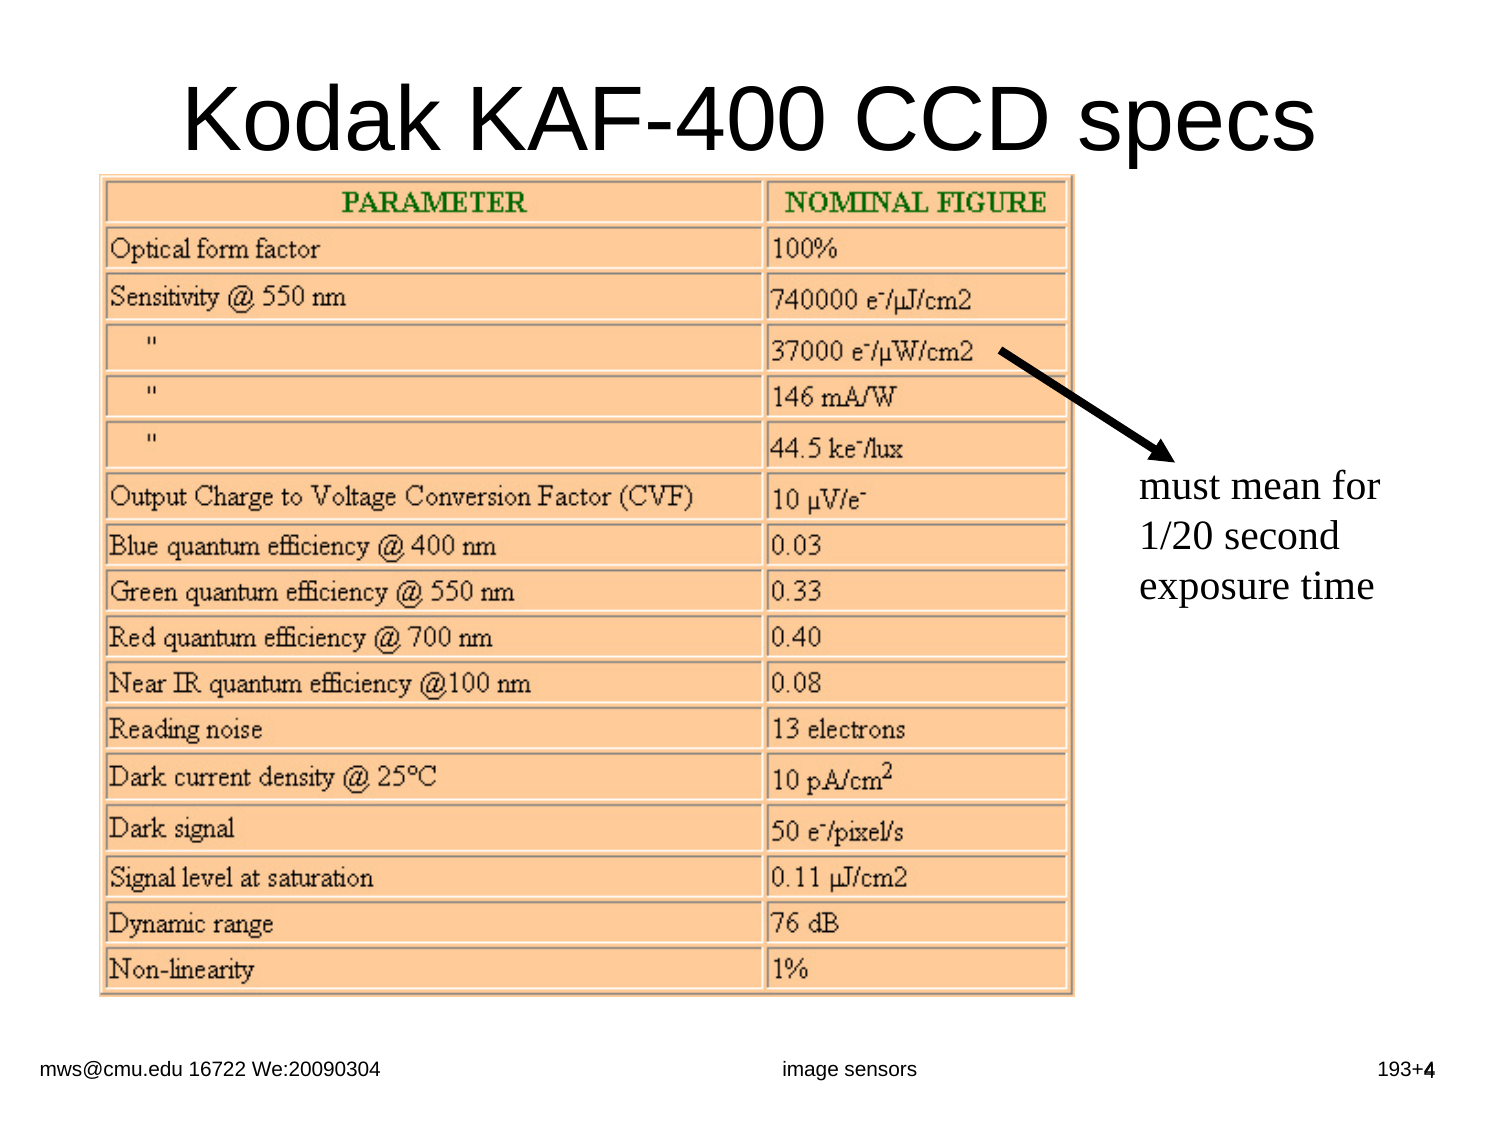

# Kodak KAF-400 CCD specs
must mean for
1/20 second
exposure time
mws@cmu.edu 16722 We:20090304
image sensors
4